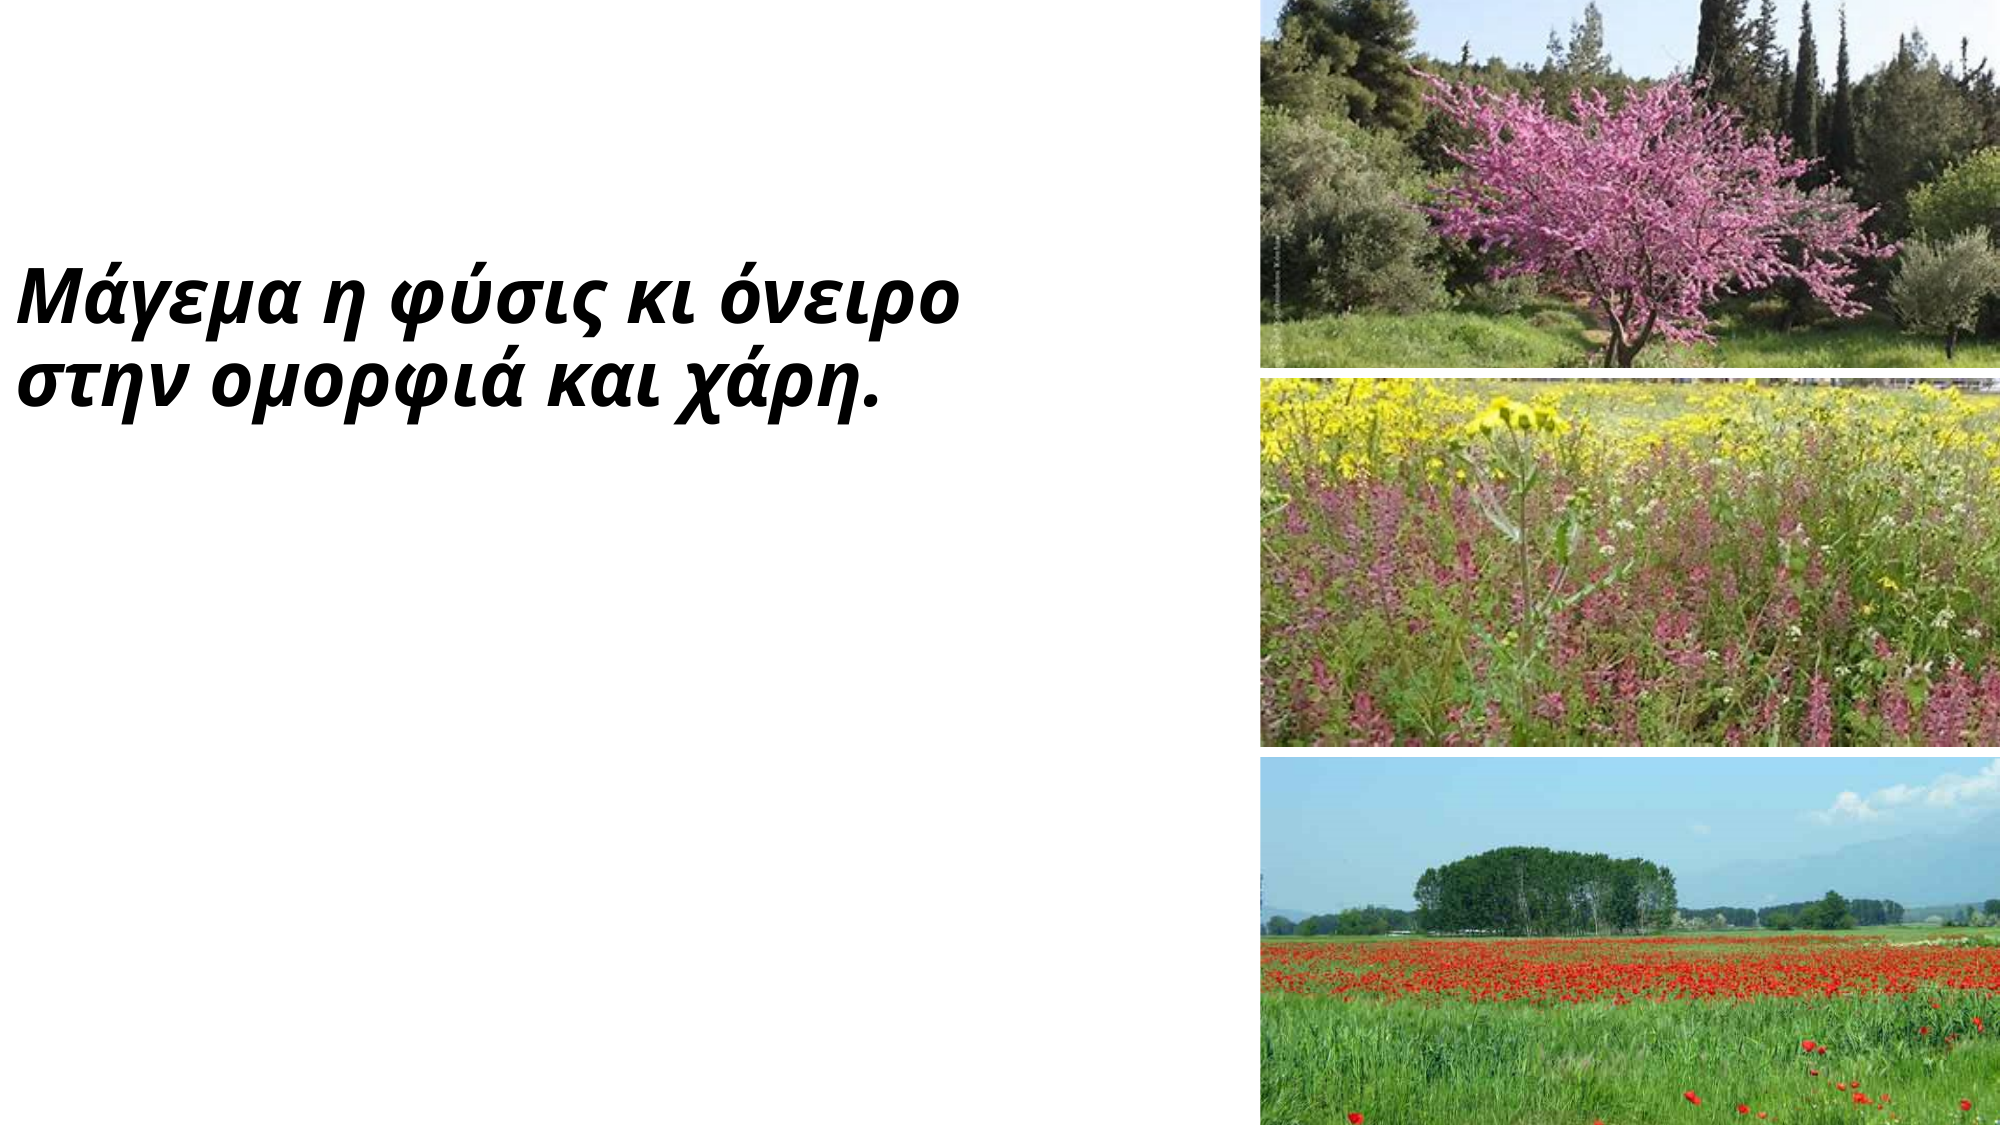

# Μάγεμα η φύσις κι όνειρο στην ομορφιά και χάρη.